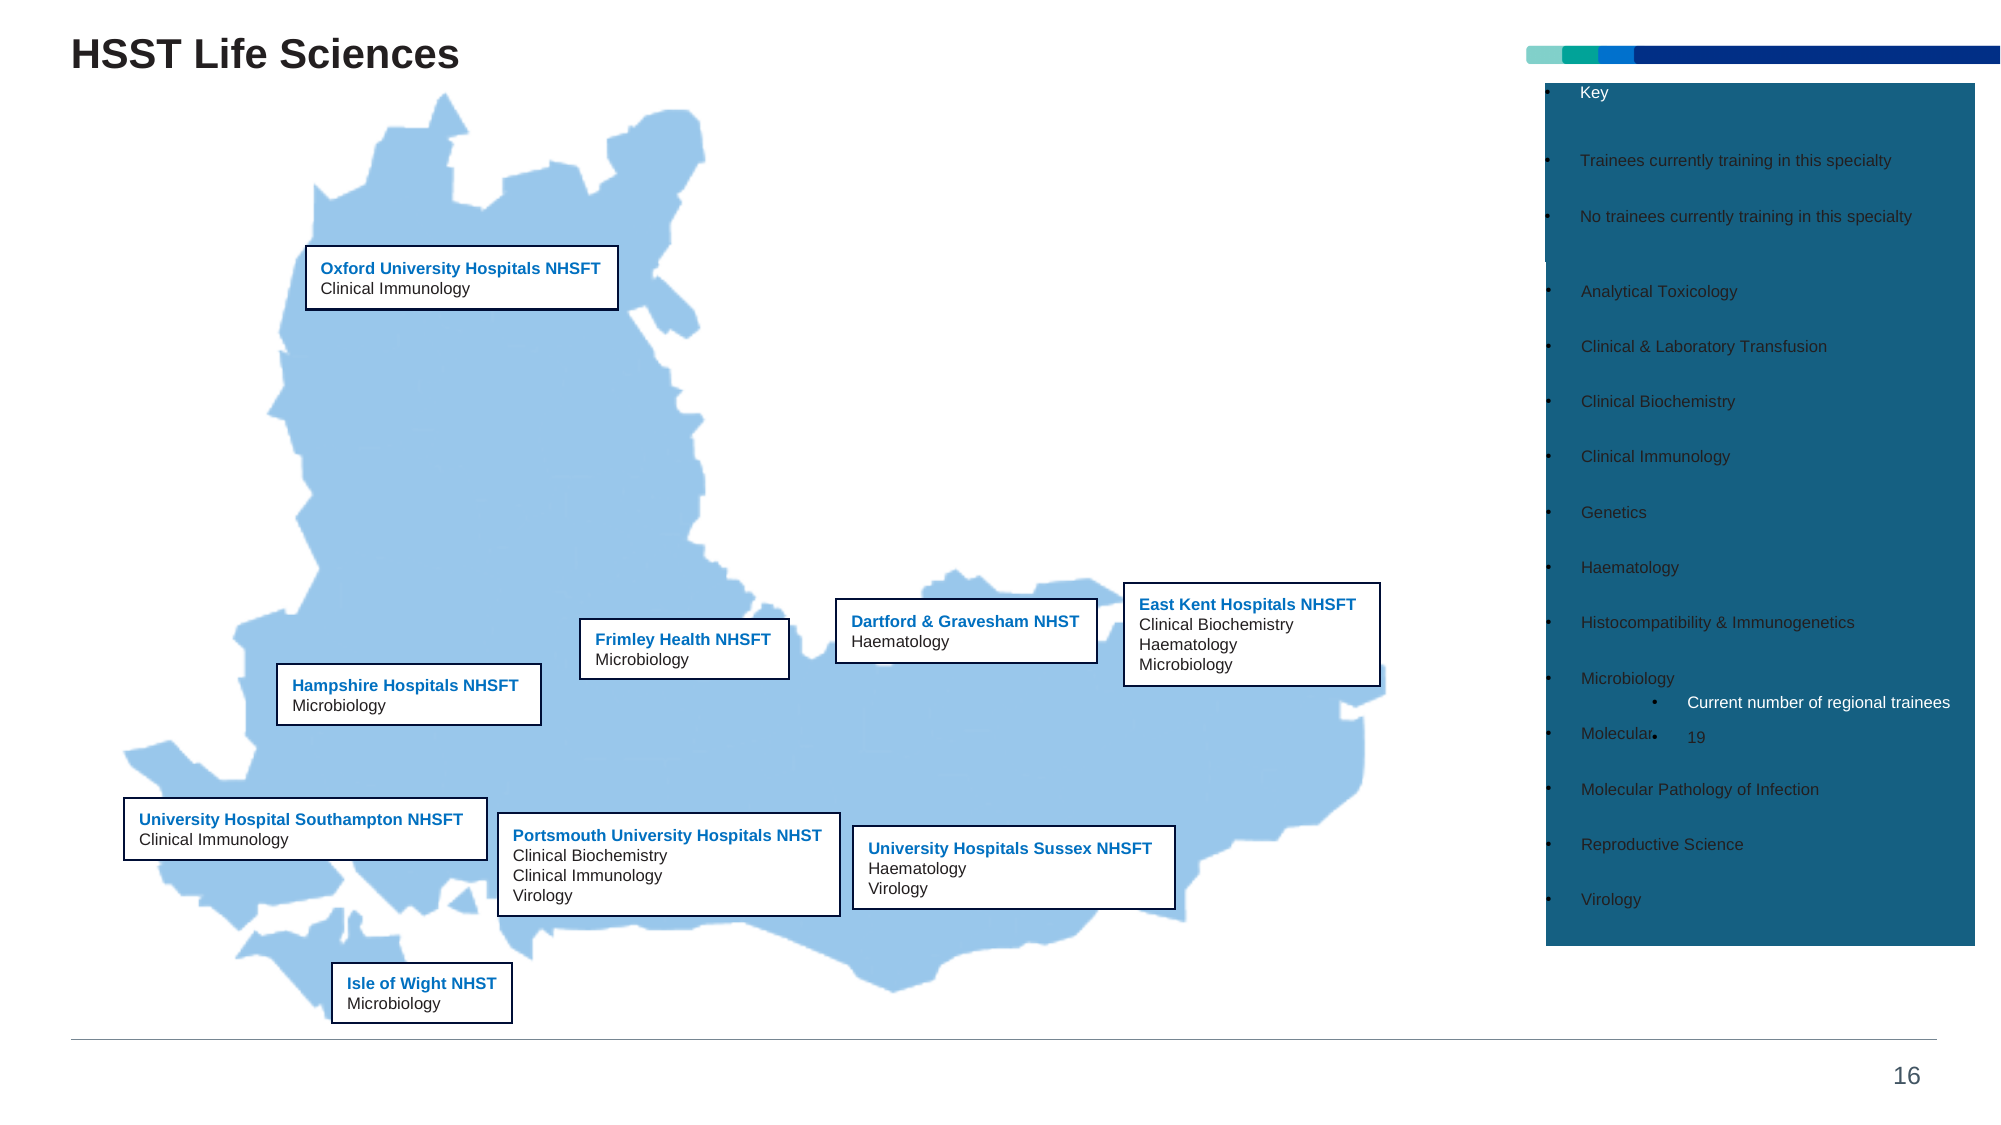

# HSST Life Sciences
| Key | |
| --- | --- |
| Trainees currently training in this specialty | |
| No trainees currently training in this specialty | |
| Specialty | |
| --- | --- |
| Analytical Toxicology | |
| Clinical & Laboratory Transfusion | |
| Clinical Biochemistry | |
| Clinical Immunology | |
| Genetics | |
| Haematology | |
| Histocompatibility & Immunogenetics | |
| Microbiology | |
| Molecular Pathology of Acquired Disease | |
| Molecular Pathology of Infection | |
| Reproductive Science | |
| Virology | |
Oxford University Hospitals NHSFT
Clinical Immunology
East Kent Hospitals NHSFT
Clinical Biochemistry
Haematology
Microbiology
Dartford & Gravesham NHST
Haematology
Frimley Health NHSFT
Microbiology
Hampshire Hospitals NHSFT
Microbiology
| Current number of regional trainees |
| --- |
| 19 |
University Hospital Southampton NHSFT
Clinical Immunology
Portsmouth University Hospitals NHST
Clinical Biochemistry
Clinical Immunology
Virology
University Hospitals Sussex NHSFT
Haematology
Virology
Isle of Wight NHST
Microbiology